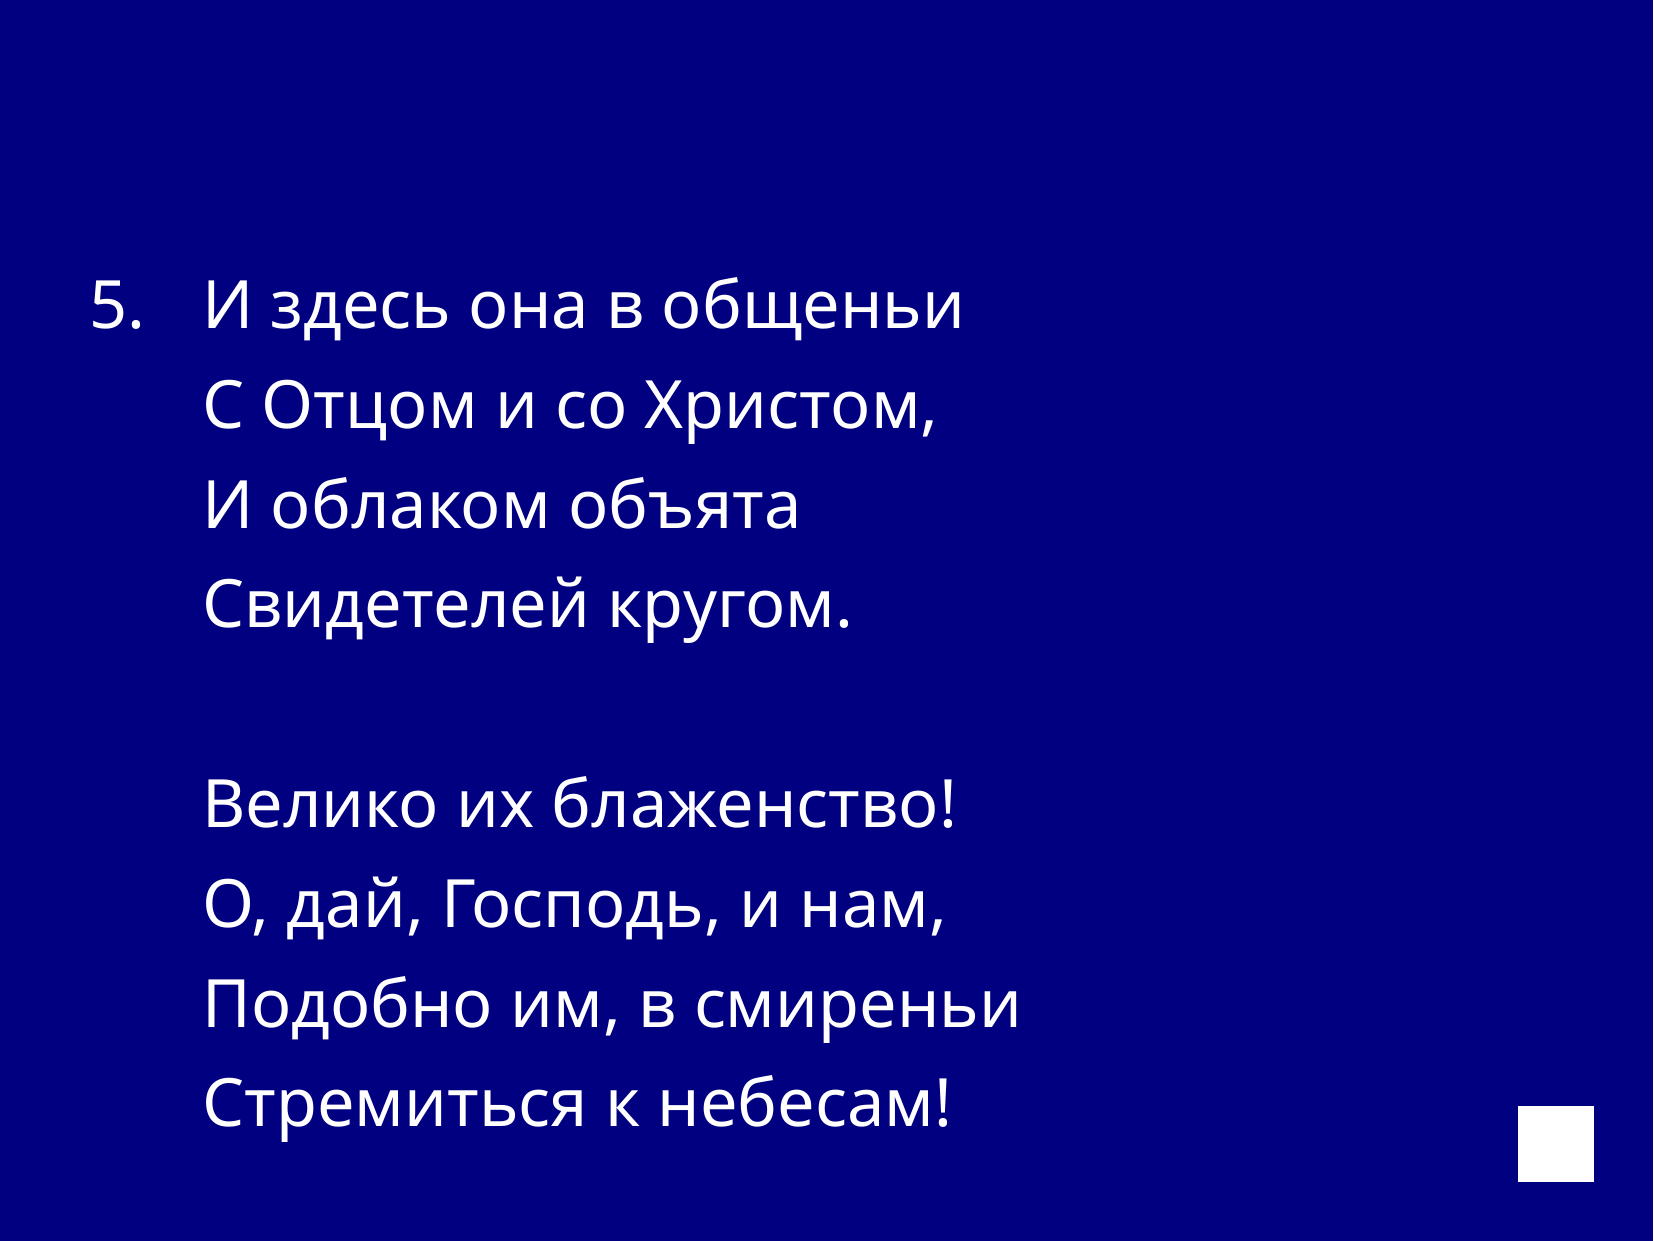

5.	И здесь она в общеньи
	С Отцом и со Христом,
	И облаком объята
	Свидетелей кругом.
	Велико их блаженство!
	О, дай, Господь, и нам,
	Подобно им, в смиреньи
	Стремиться к небесам!